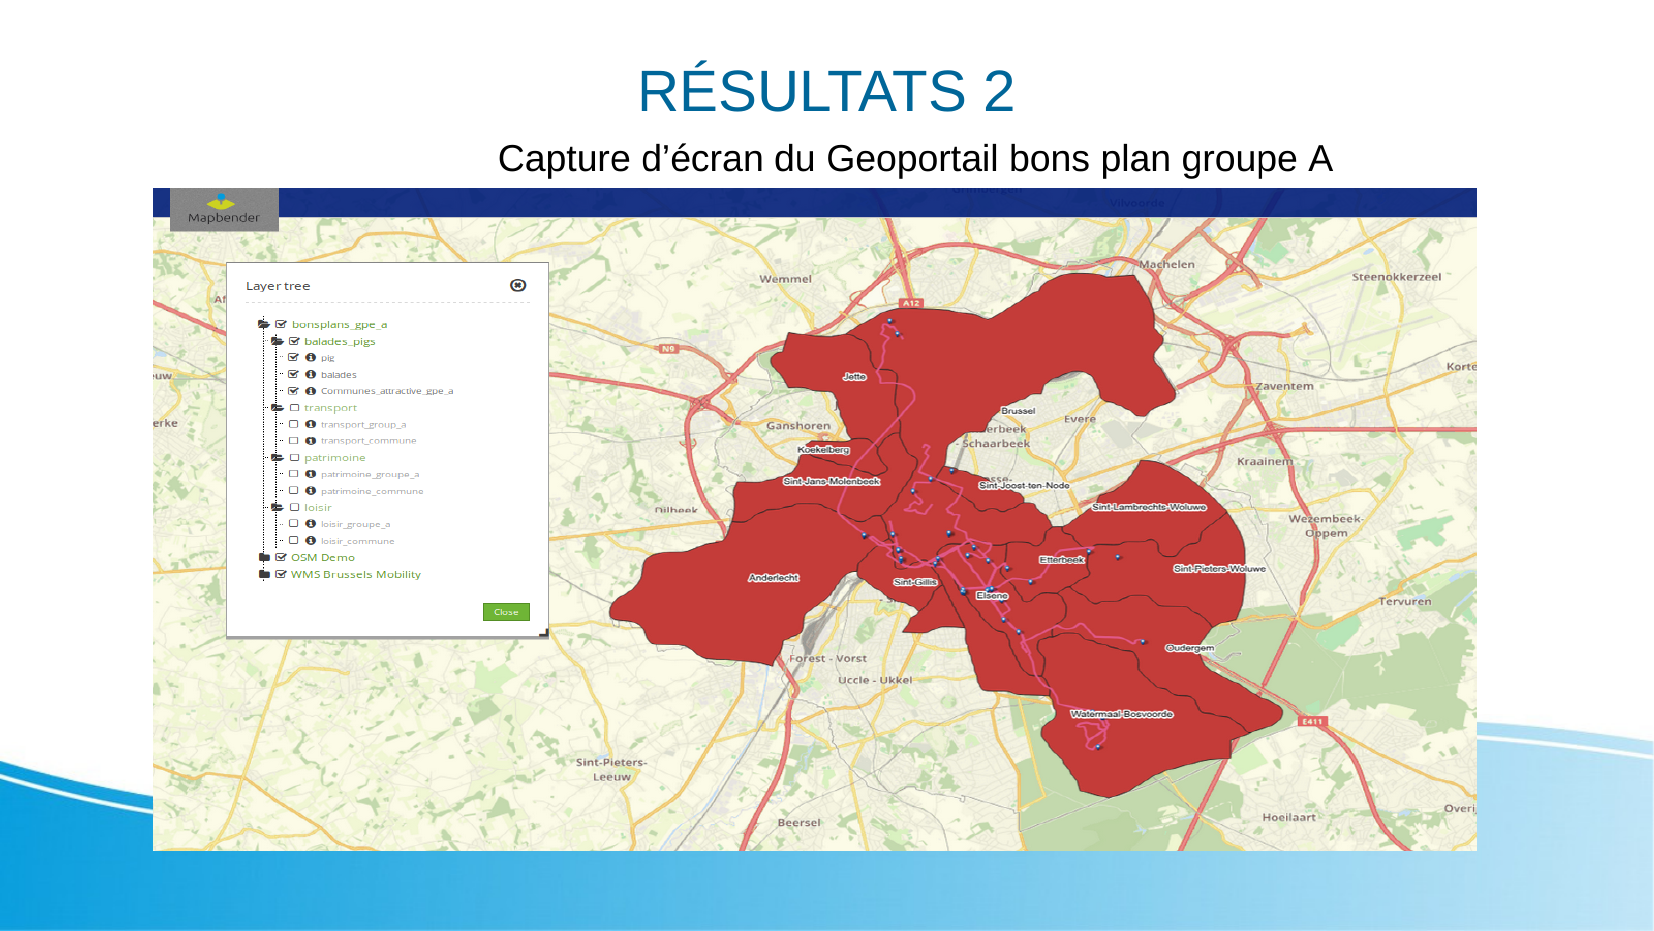

# RÉSULTATS 2
Capture d’écran du Geoportail bons plan groupe A